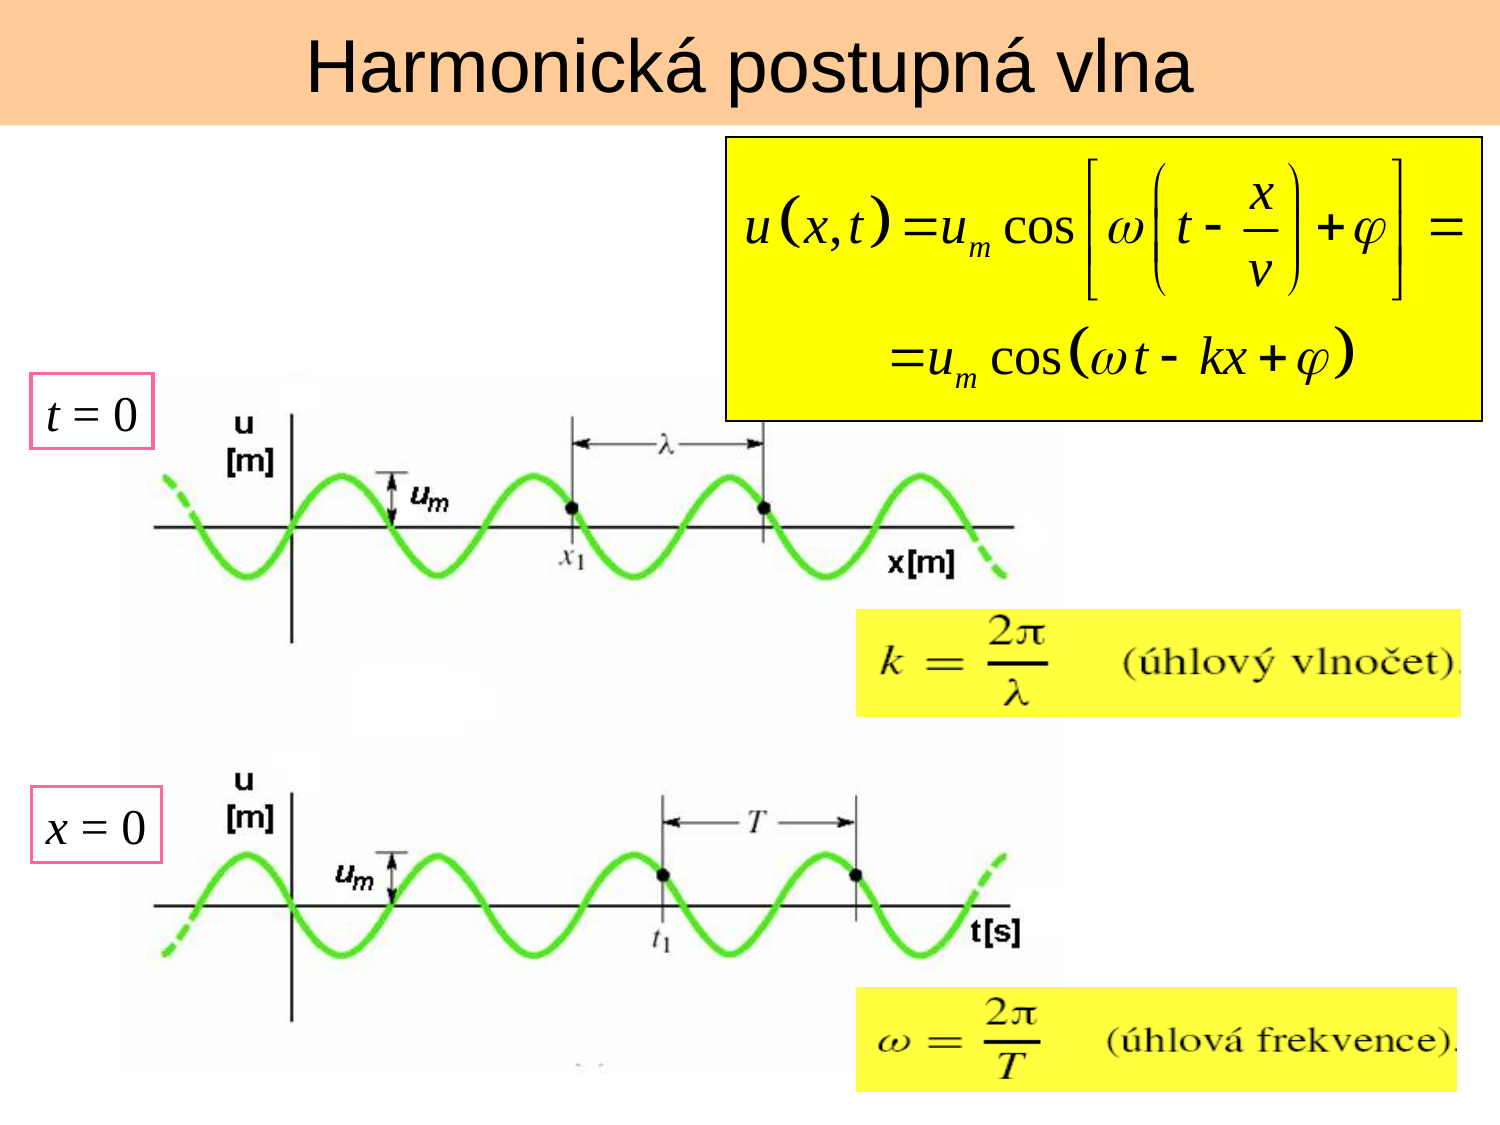

Harmonická postupná vlna
t = 0
x = 0